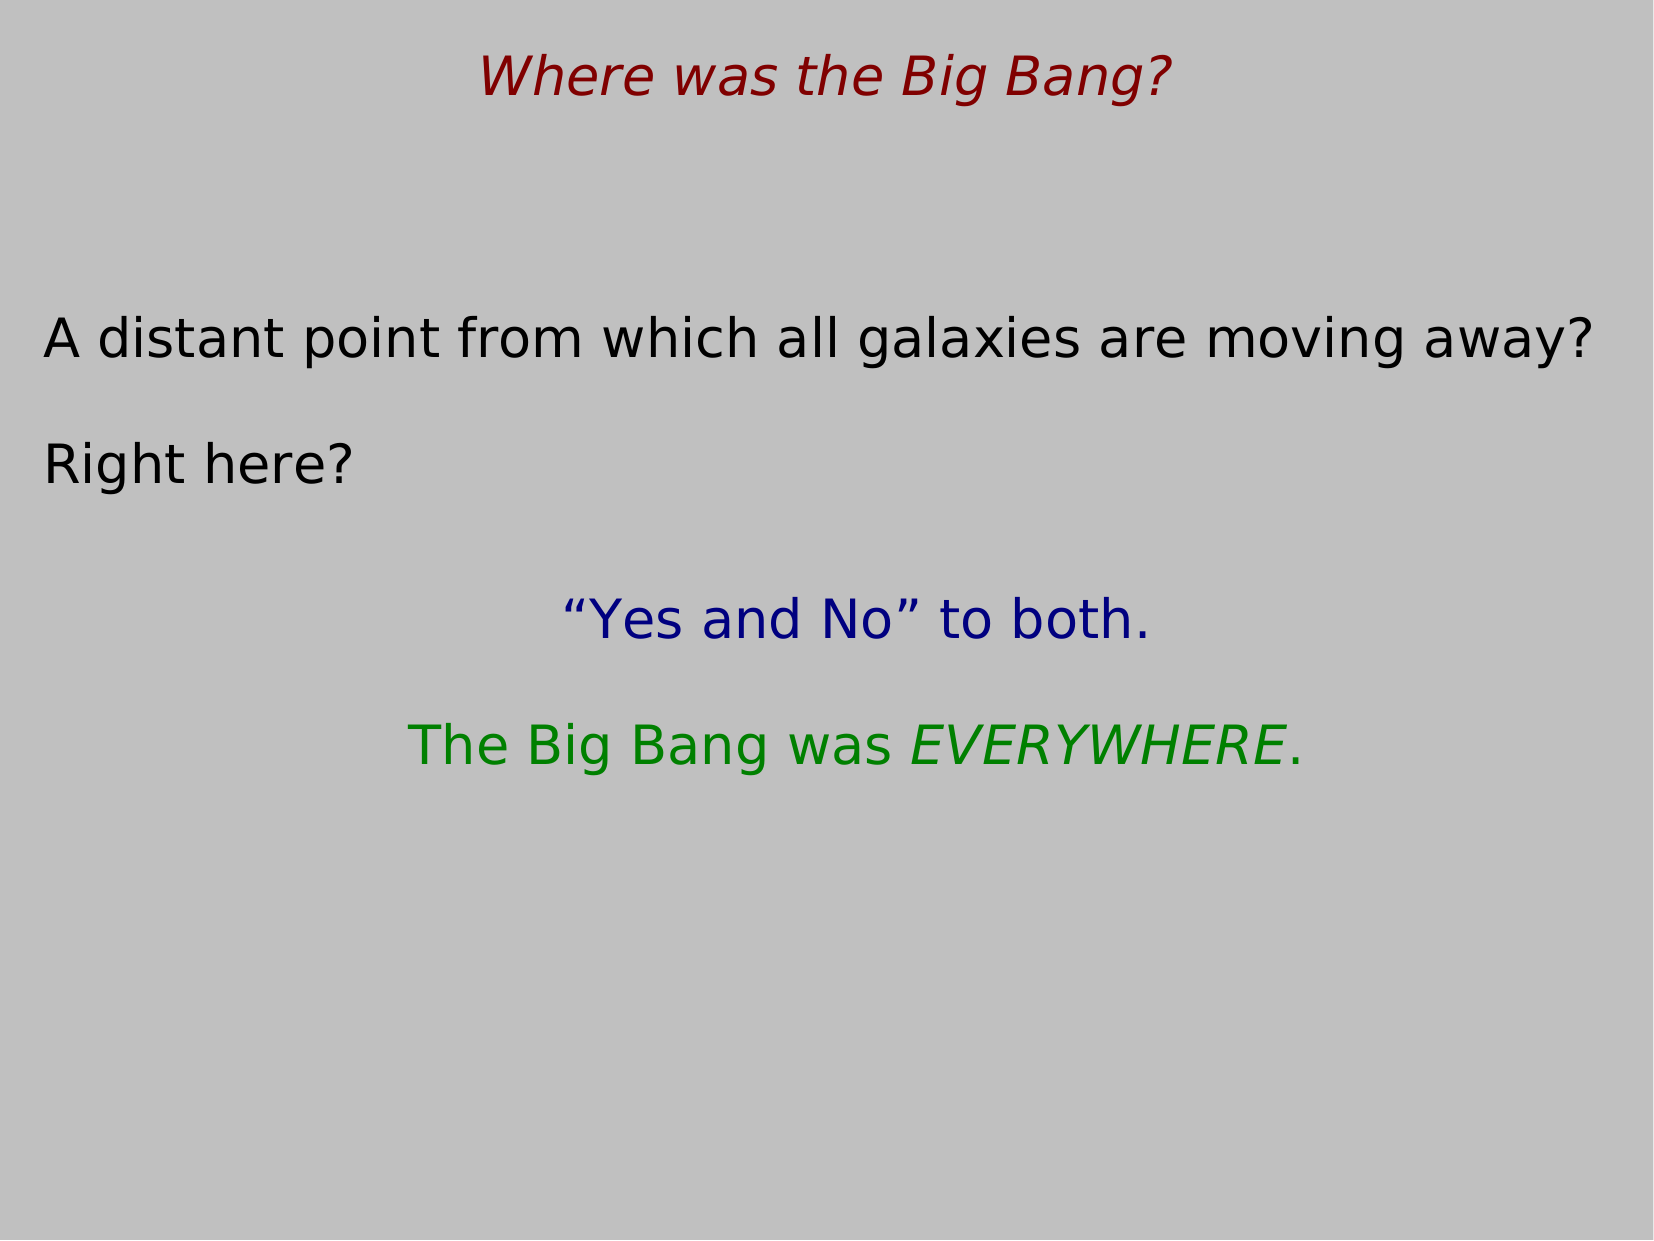

Where was the Big Bang?
A distant point from which all galaxies are moving away?
Right here?
“Yes and No” to both.
The Big Bang was EVERYWHERE.